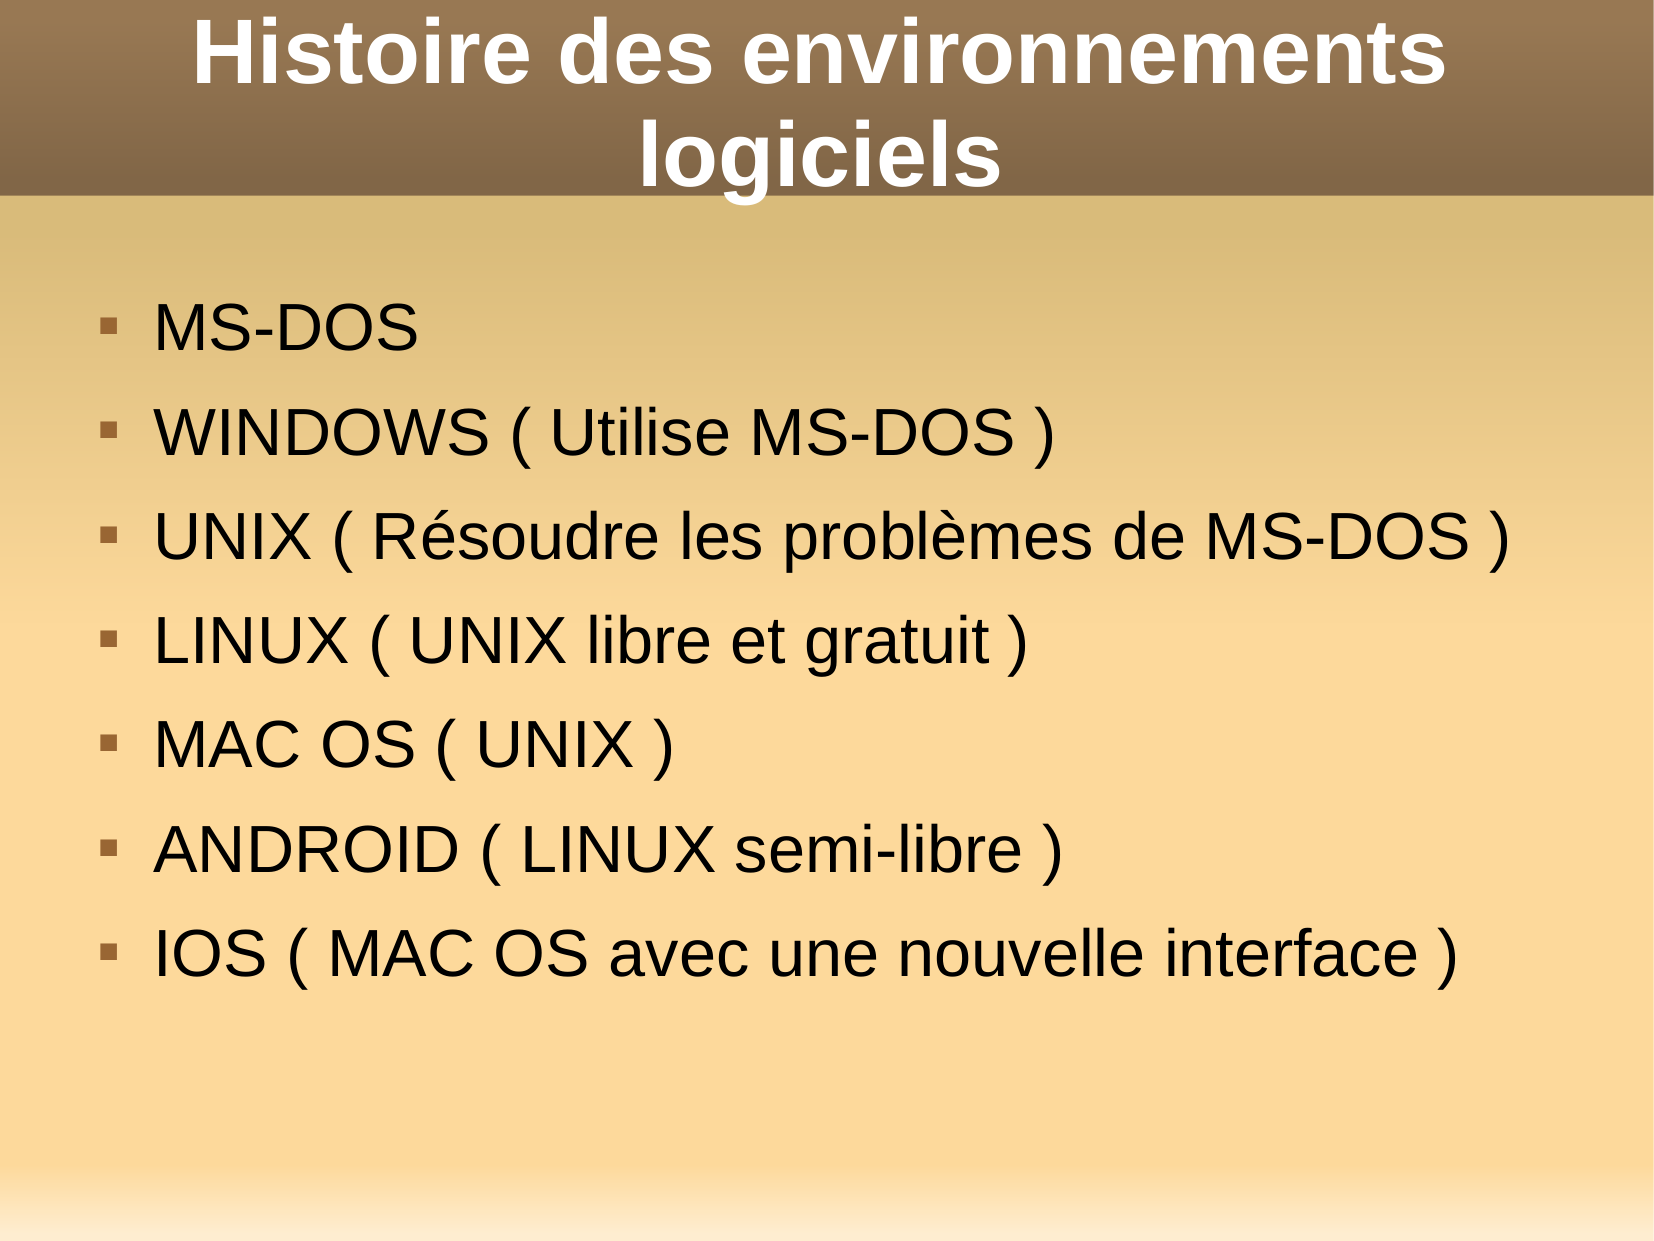

# Histoire des environnements logiciels
MS-DOS
WINDOWS ( Utilise MS-DOS )
UNIX ( Résoudre les problèmes de MS-DOS )
LINUX ( UNIX libre et gratuit )
MAC OS ( UNIX )
ANDROID ( LINUX semi-libre )
IOS ( MAC OS avec une nouvelle interface )